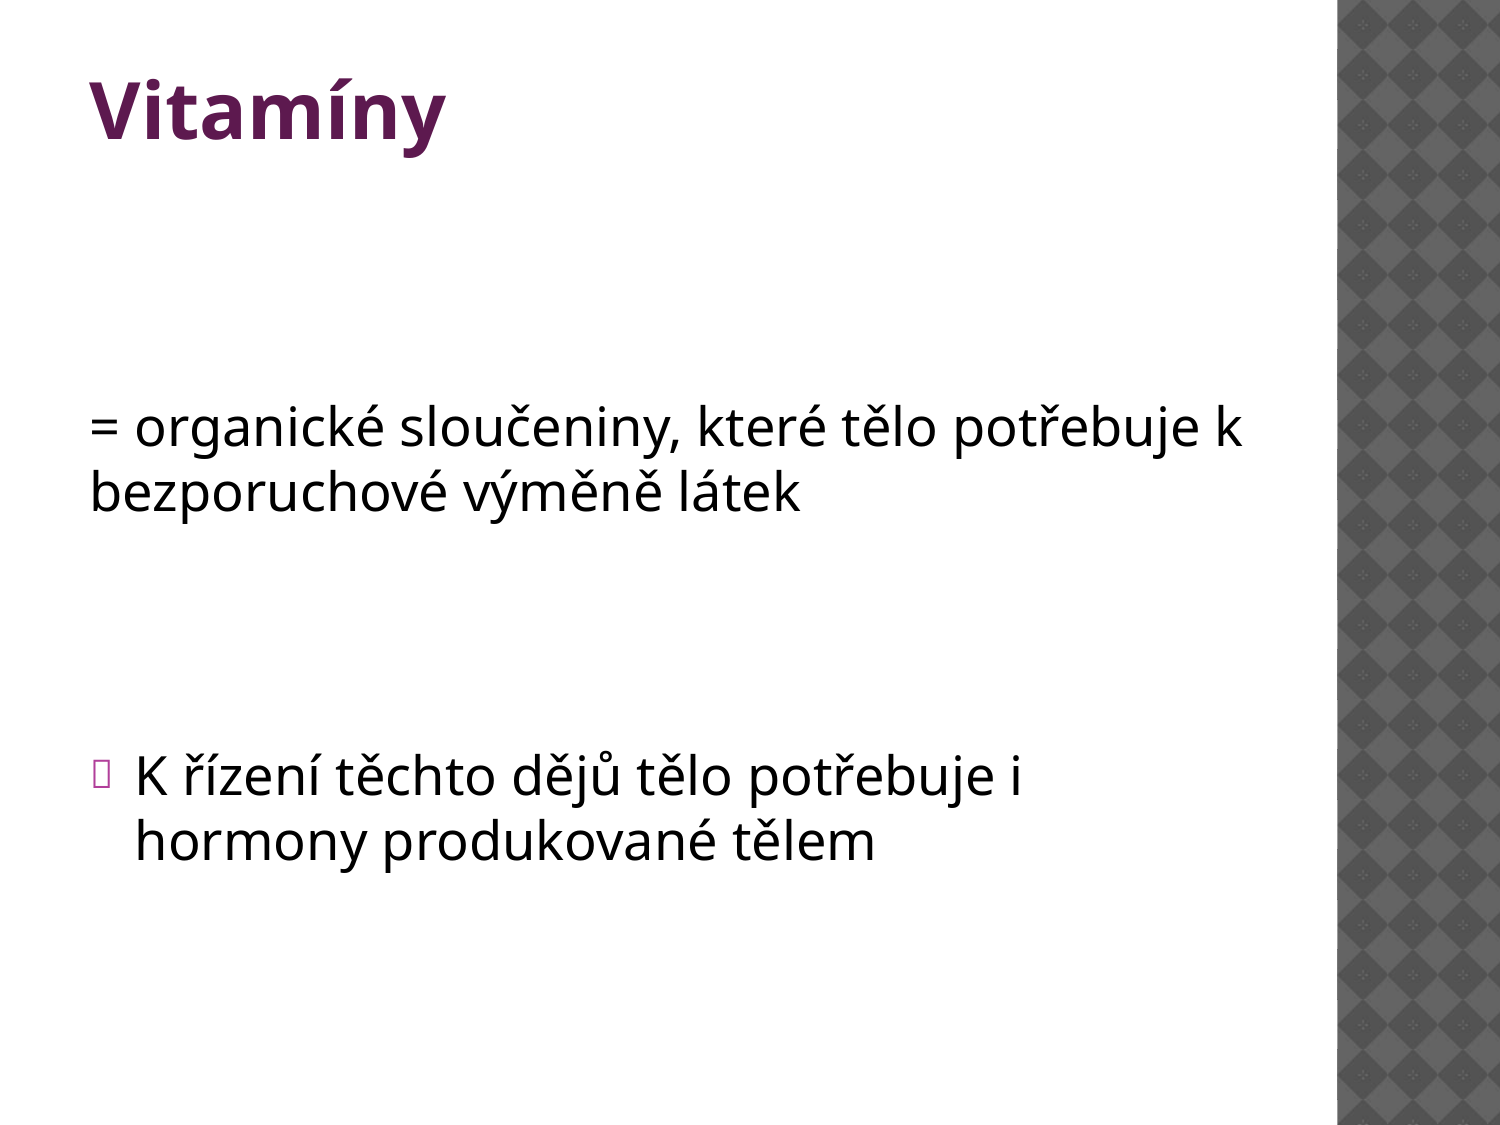

# Vitamíny
= organické sloučeniny, které tělo potřebuje k bezporuchové výměně látek
K řízení těchto dějů tělo potřebuje i hormony produkované tělem